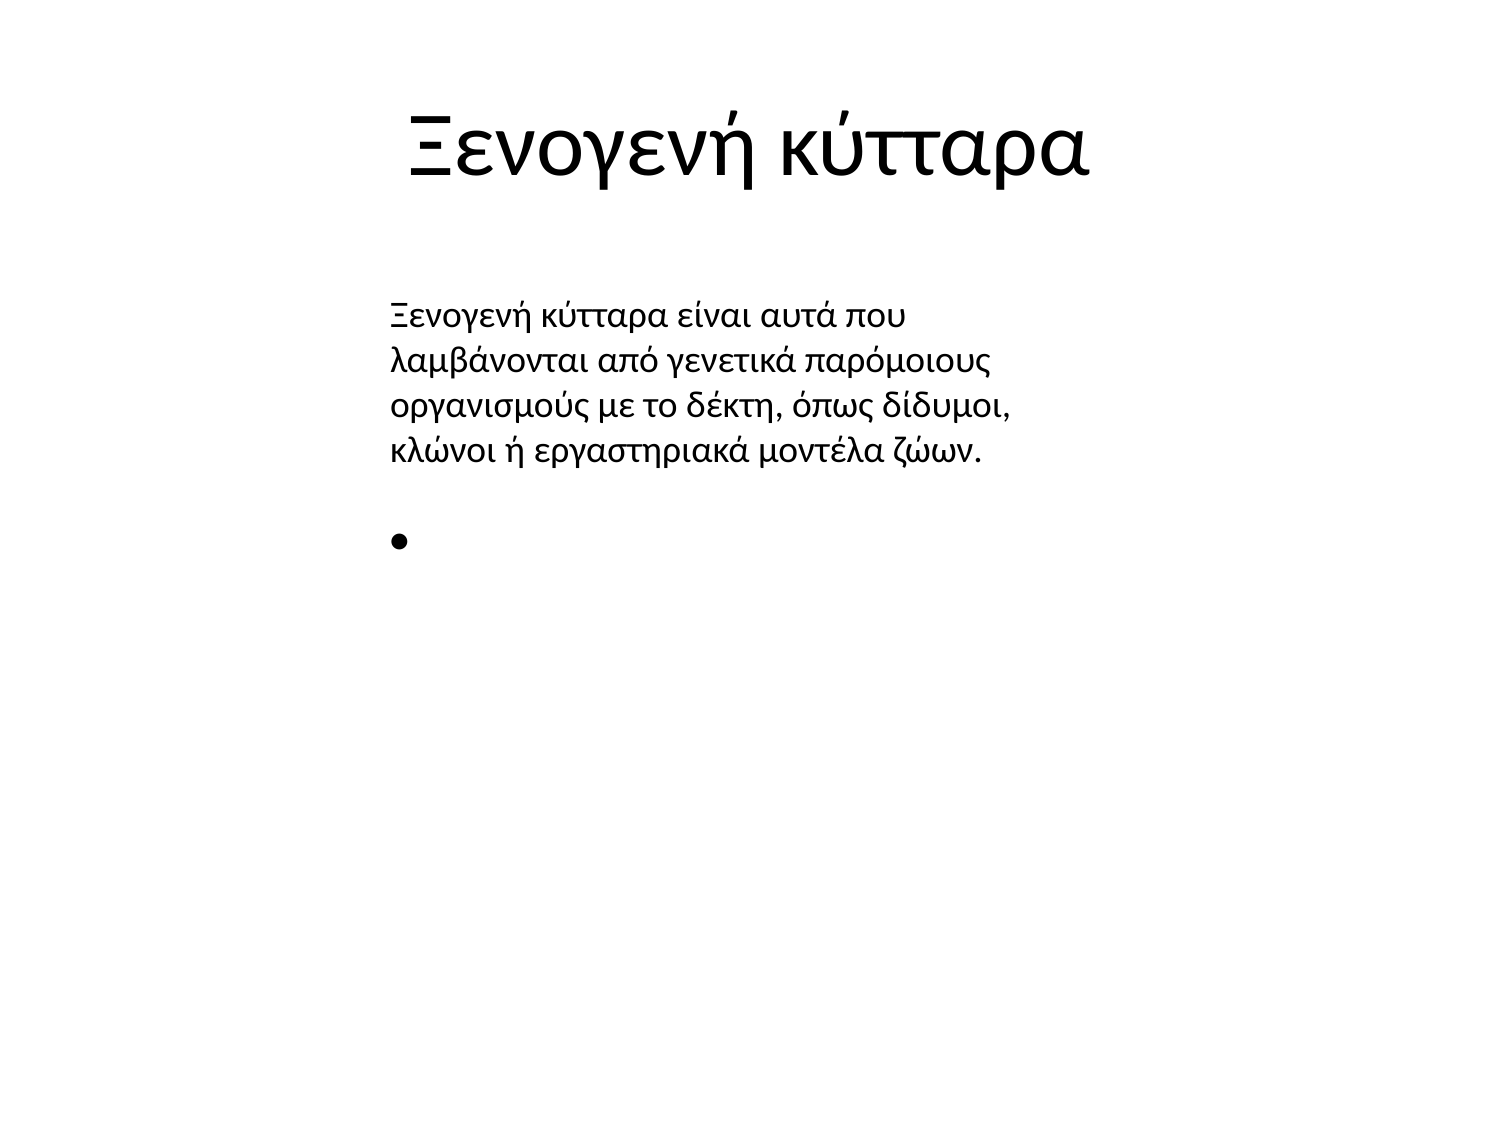

# Ξενογενή κύτταρα
Ξενογενή κύτταρα είναι αυτά που λαμβάνονται από γενετικά παρόμοιους οργανισμούς με το δέκτη, όπως δίδυμοι, κλώνοι ή εργαστηριακά μοντέλα ζώων.
•